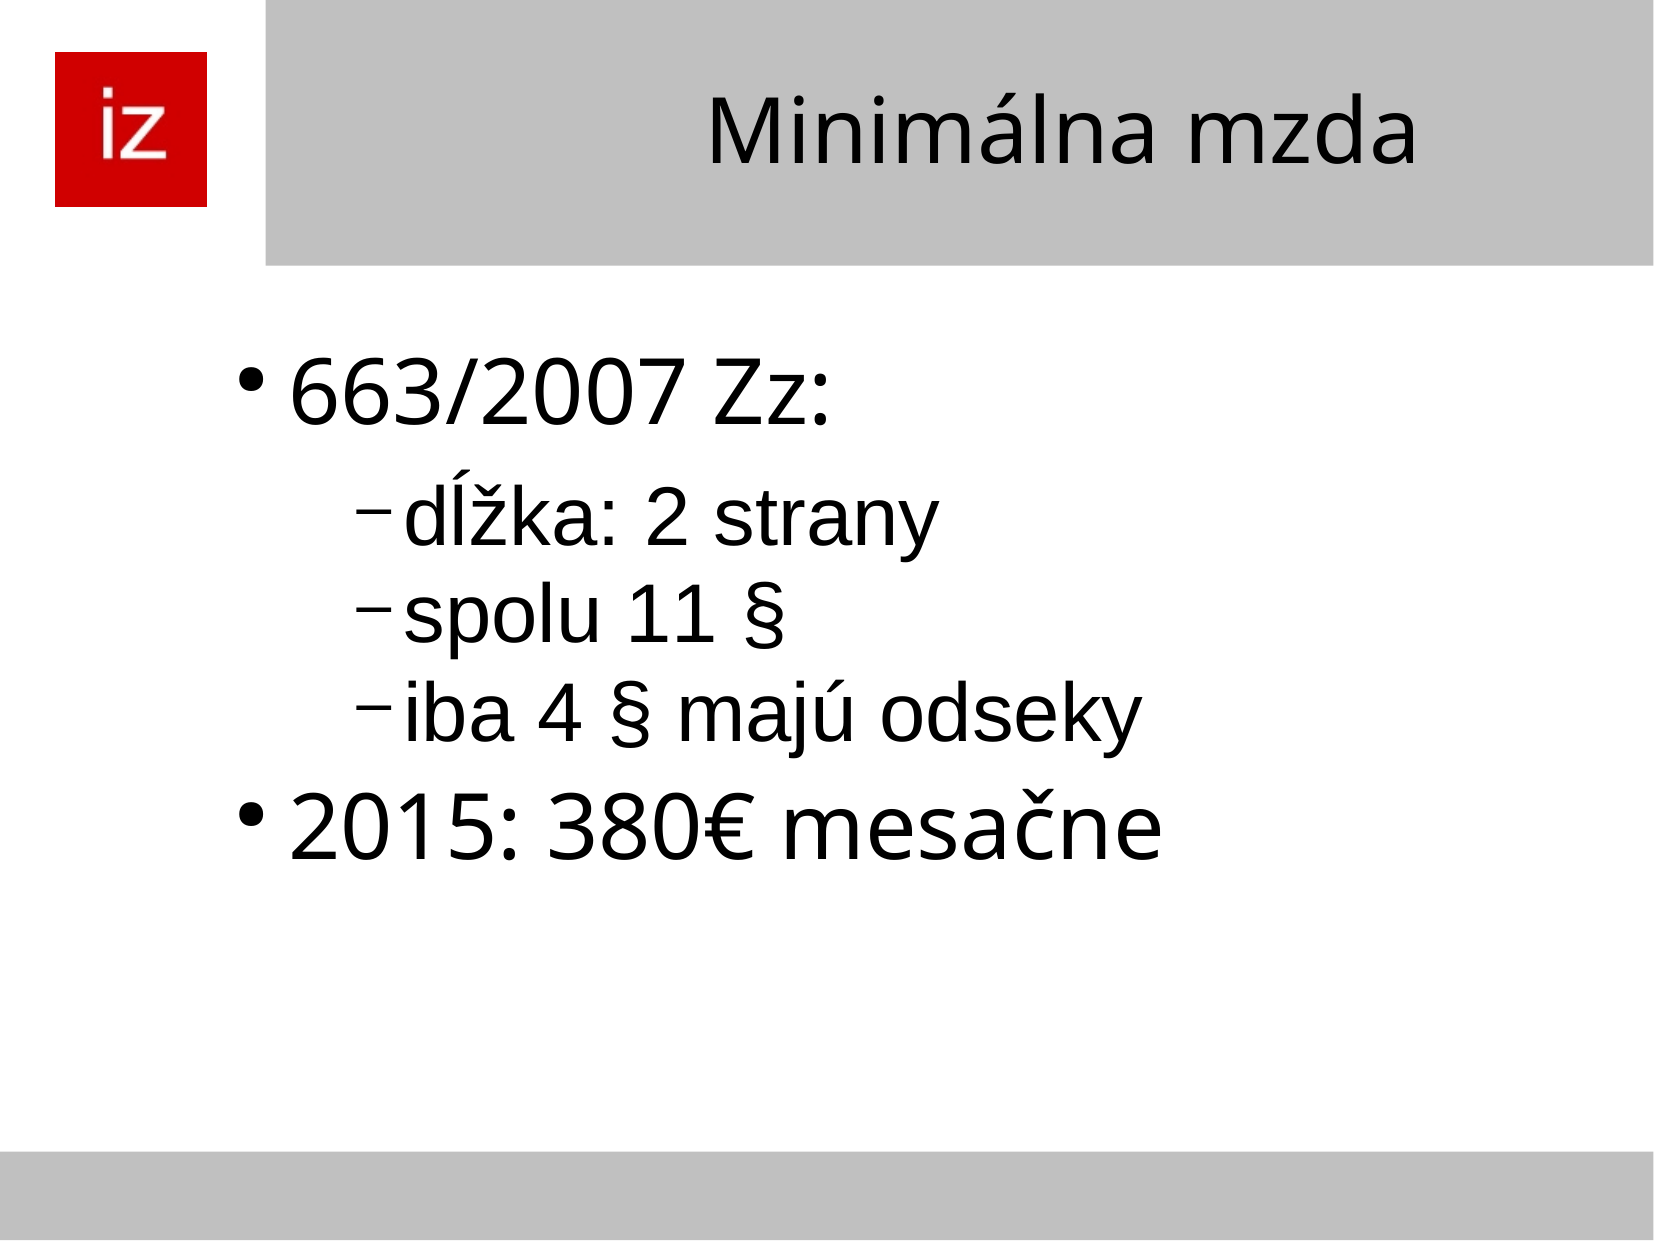

# Minimálna mzda
663/2007 Zz:
dĺžka: 2 strany
spolu 11 §
iba 4 § majú odseky
2015: 380€ mesačne